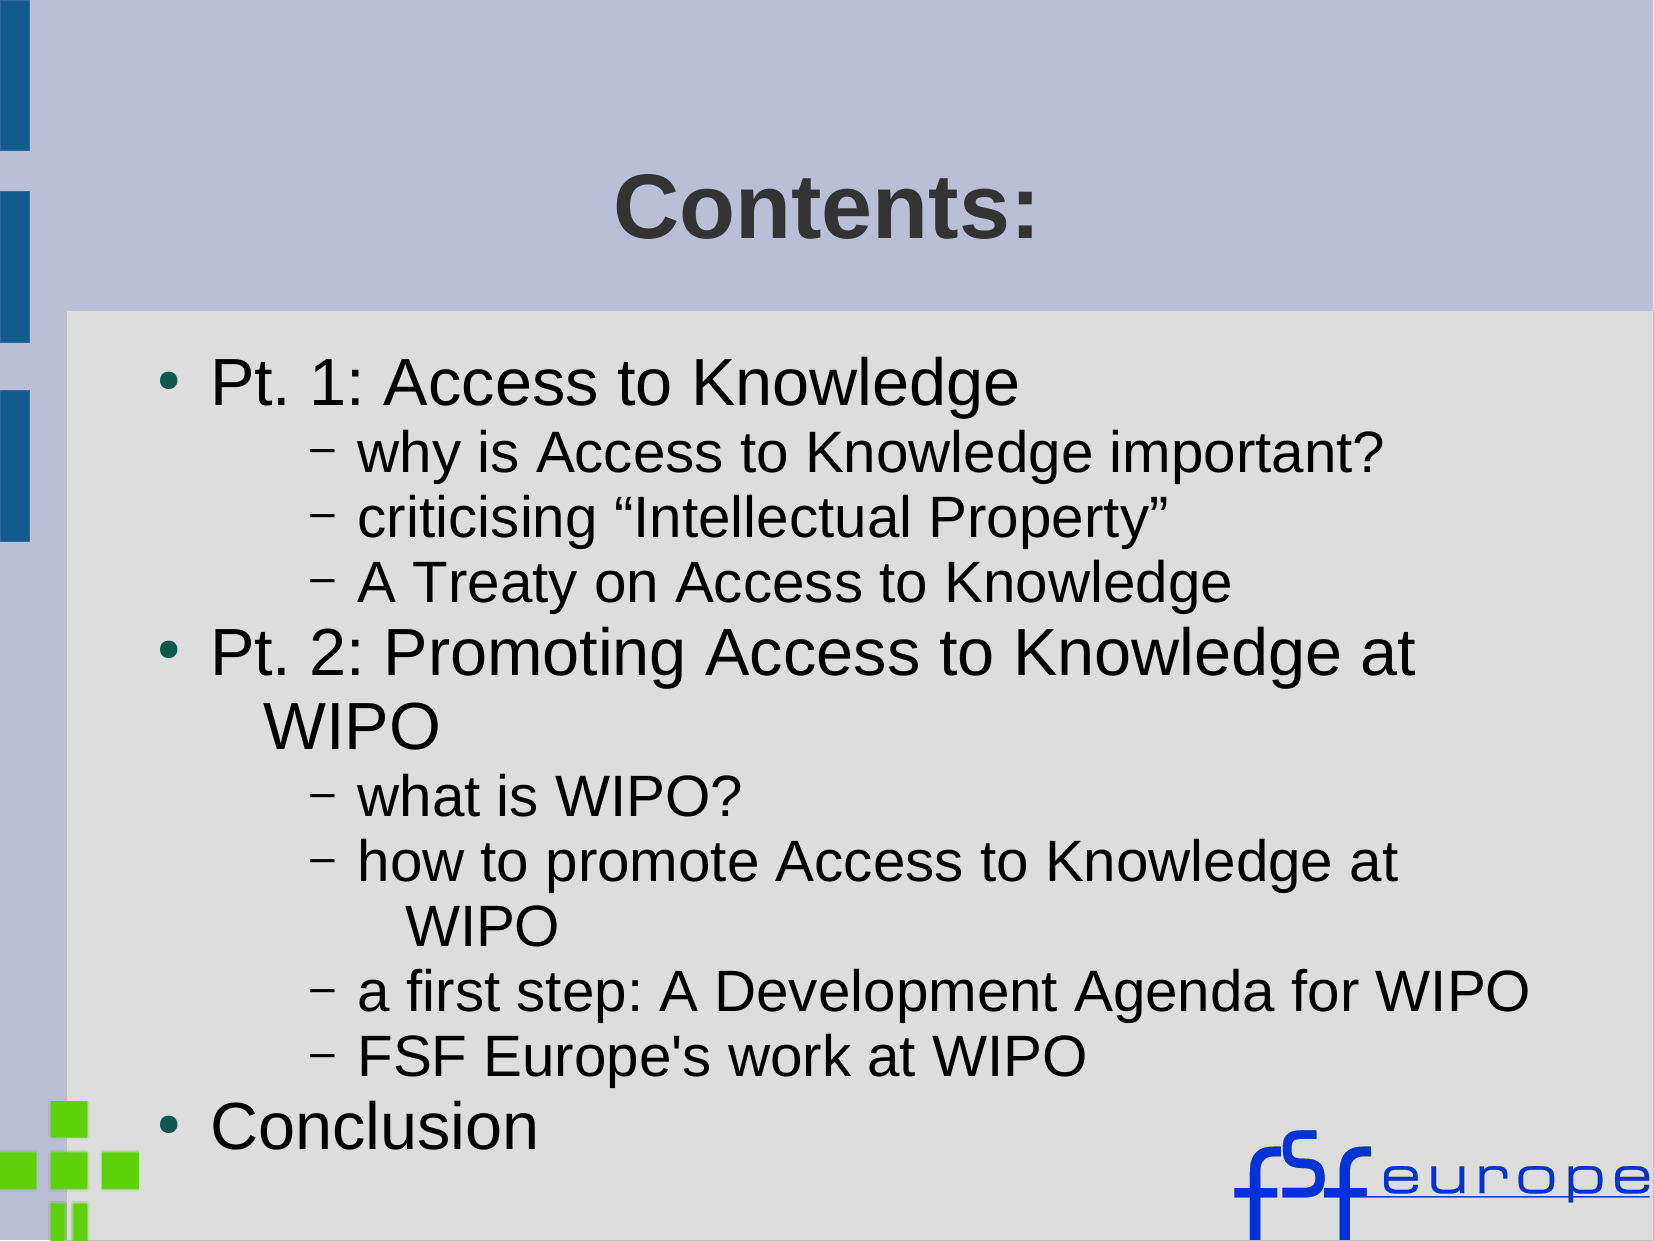

# Contents:
Pt. 1: Access to Knowledge
why is Access to Knowledge important?
criticising “Intellectual Property”
A Treaty on Access to Knowledge
Pt. 2: Promoting Access to Knowledge at WIPO
what is WIPO?
how to promote Access to Knowledge at WIPO
a first step: A Development Agenda for WIPO
FSF Europe's work at WIPO
Conclusion